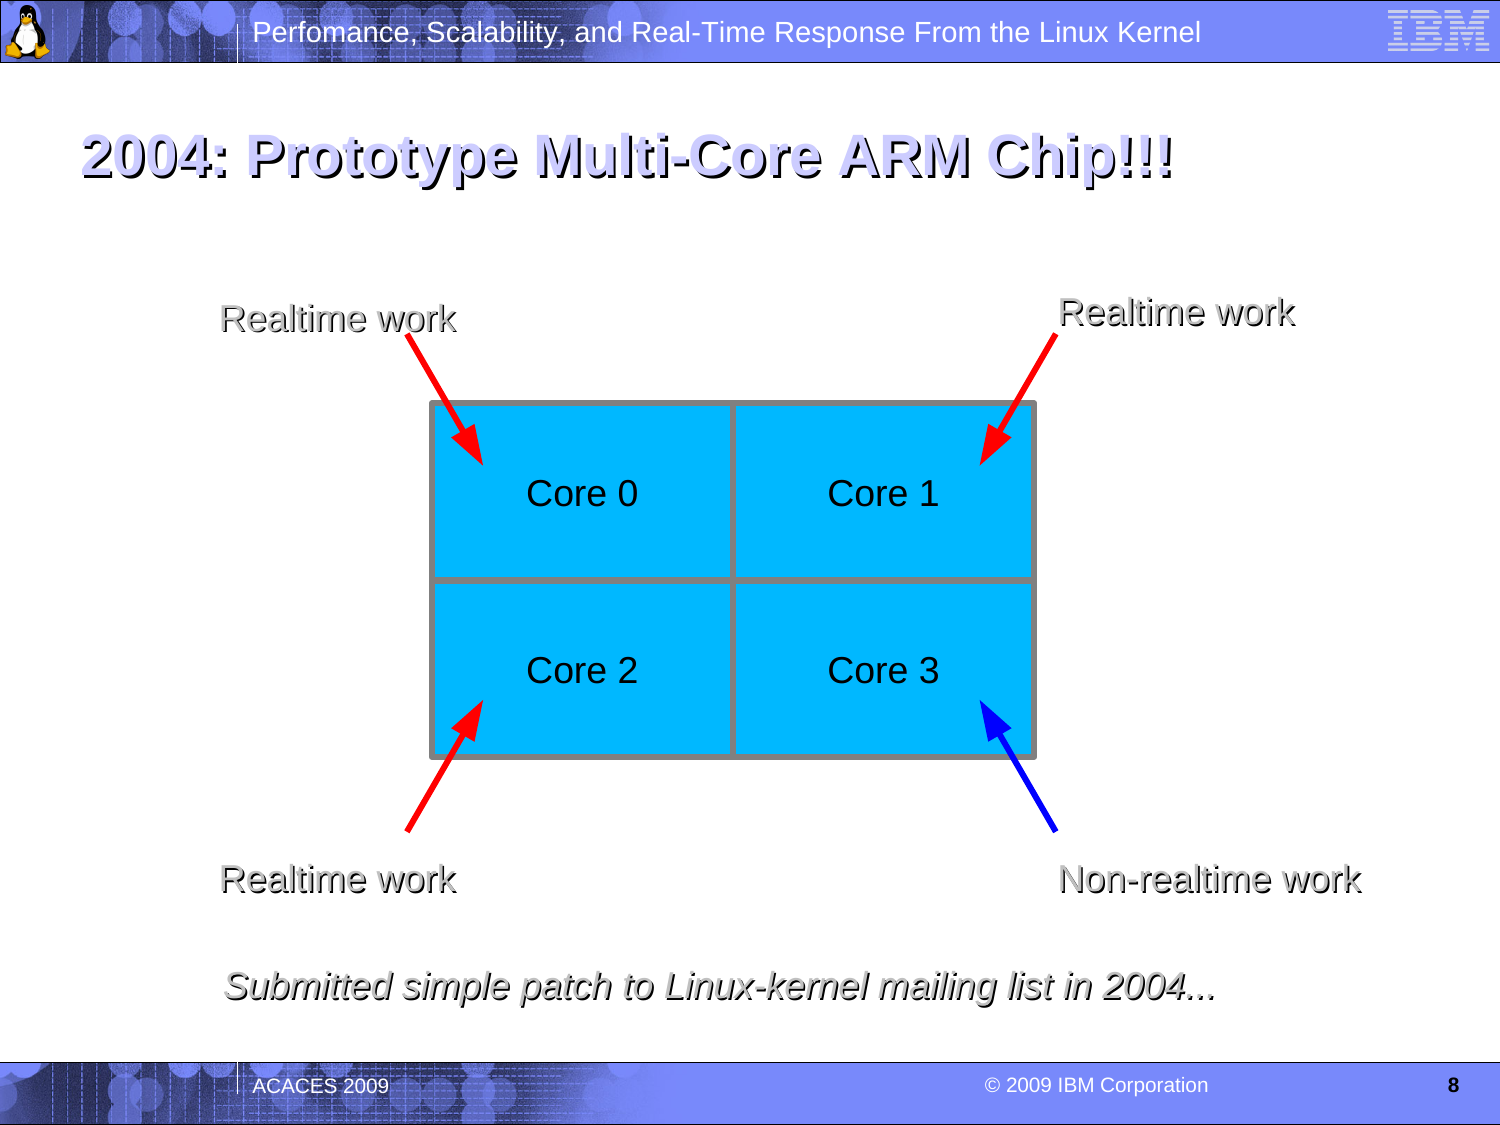

# 2004: Prototype Multi-Core ARM Chip!!!
Realtime work
Realtime work
Core 0
Core 1
Core 2
Core 3
Non-realtime work
Realtime work
Submitted simple patch to Linux-kernel mailing list in 2004...
8